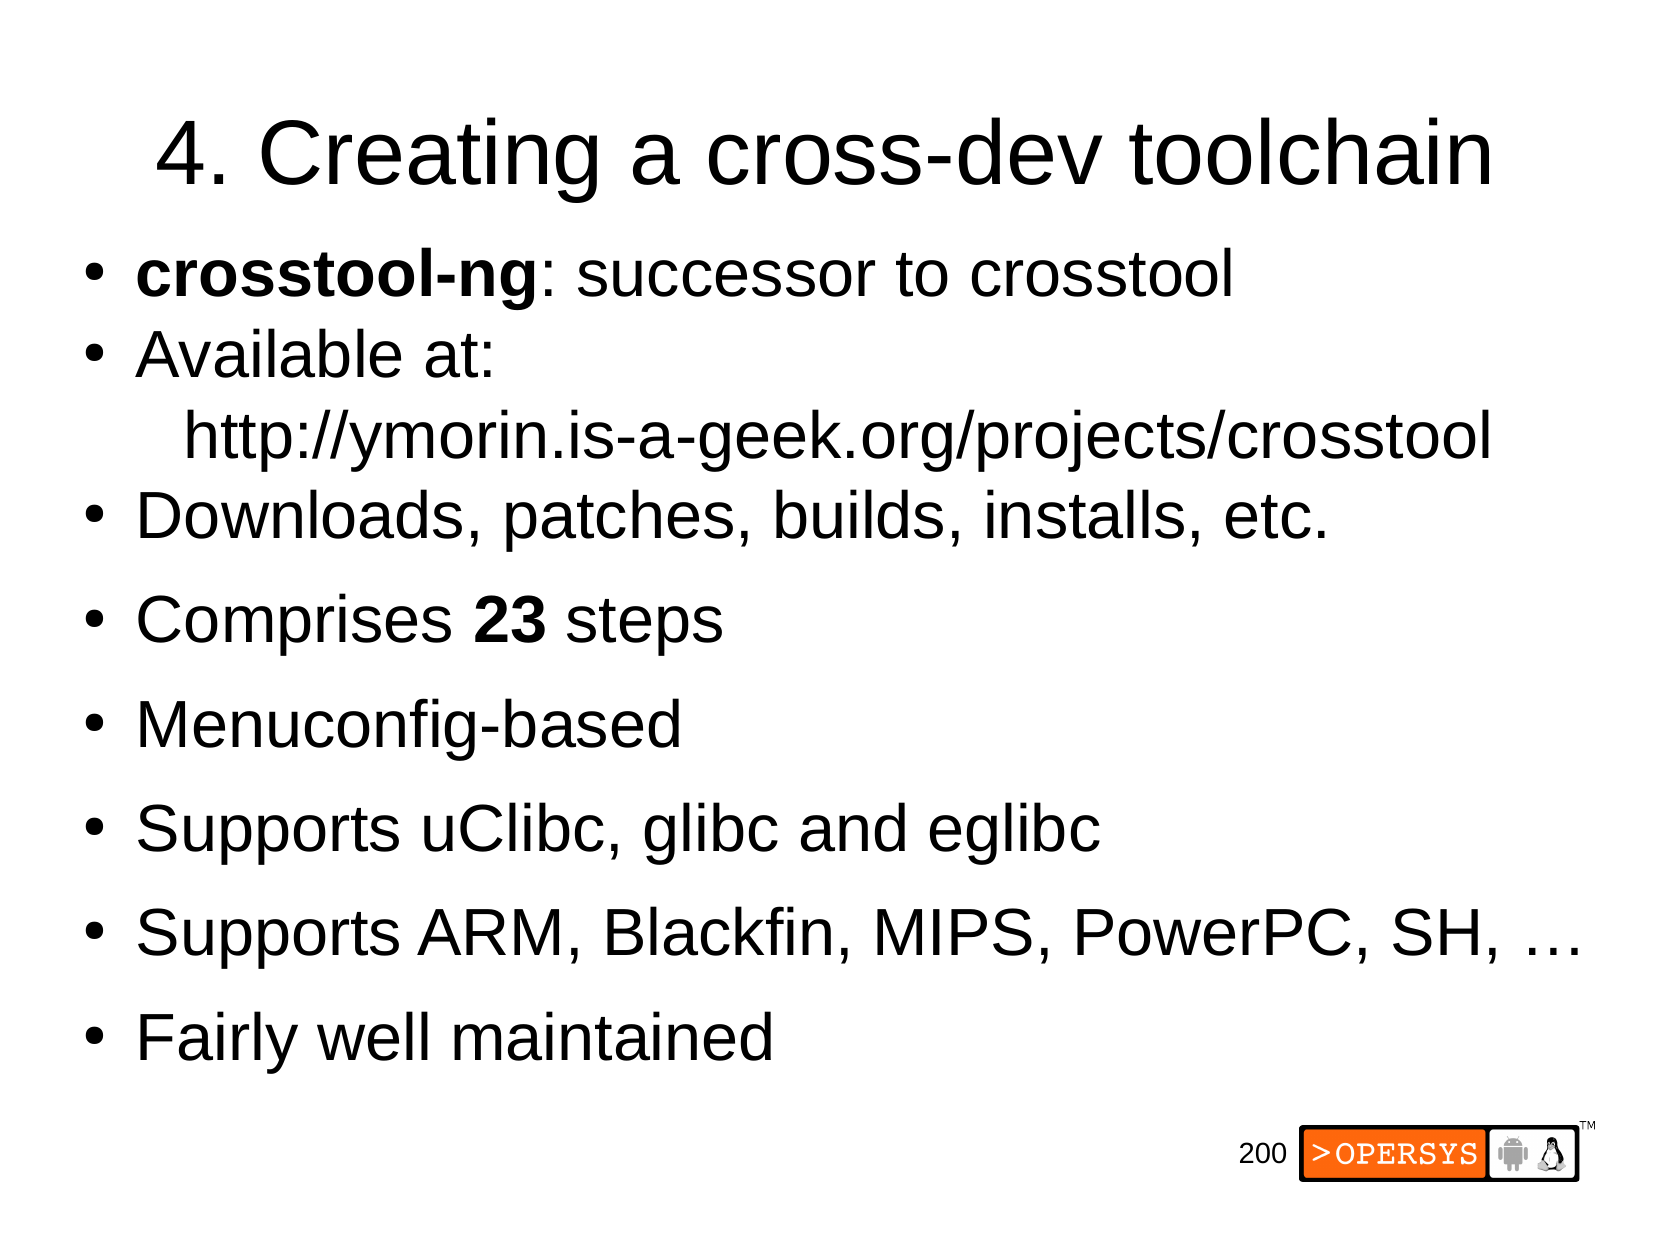

# 4. Creating a cross-dev toolchain
crosstool-ng: successor to crosstool
Available at:
http://ymorin.is-a-geek.org/projects/crosstool
Downloads, patches, builds, installs, etc.
Comprises 23 steps
Menuconfig-based
Supports uClibc, glibc and eglibc
Supports ARM, Blackfin, MIPS, PowerPC, SH, …
Fairly well maintained